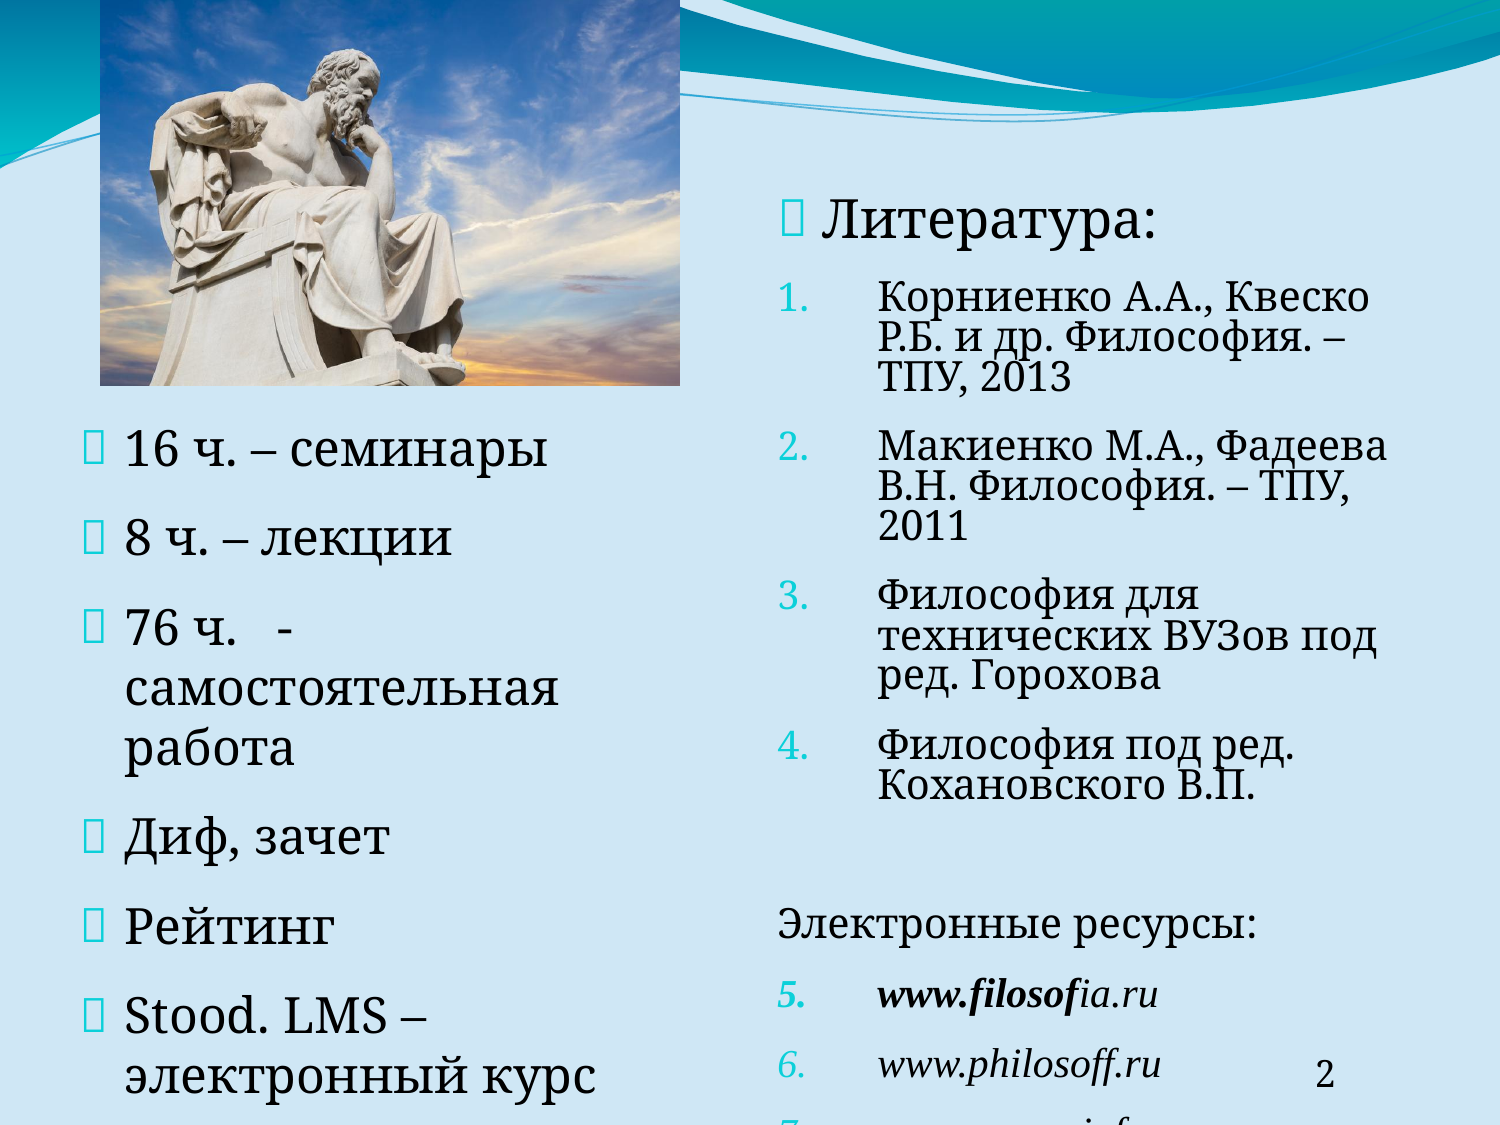

#
Литература:
Корниенко А.А., Квеско Р.Б. и др. Философия. – ТПУ, 2013
Макиенко М.А., Фадеева В.Н. Философия. – ТПУ, 2011
Философия для технических ВУЗов под ред. Горохова
Философия под ред. Кохановского В.П.
Электронные ресурсы:
www.filosofia.ru
www.philosoff.ru
www.gumer.info
16 ч. – семинары
8 ч. – лекции
76 ч. - самостоятельная работа
Диф, зачет
Рейтинг
Stood. LMS – электронный курс